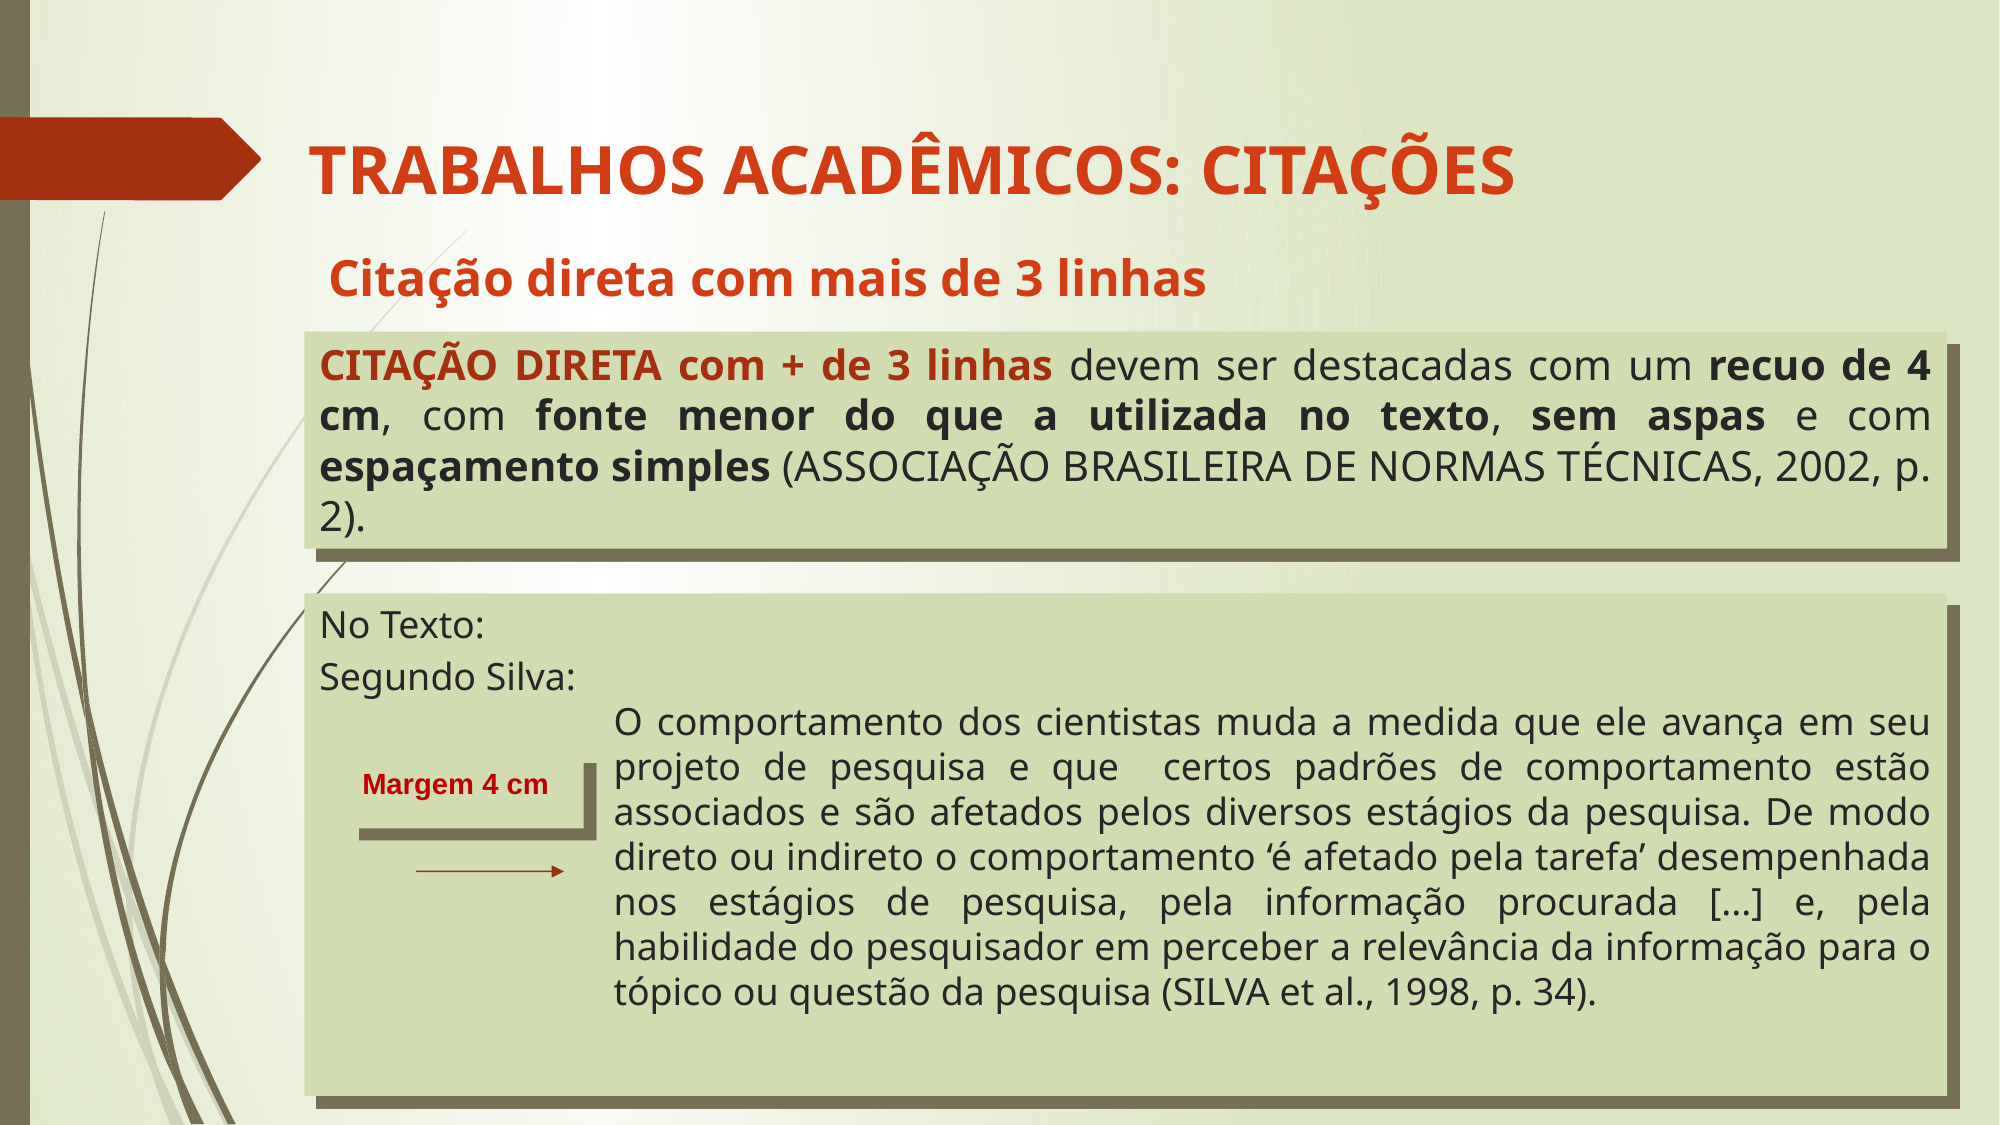

TRABALHOS ACADÊMICOS: CITAÇÕES
Citação direta com mais de 3 linhas
# CITAÇÃO DIRETA com + de 3 linhas devem ser destacadas com um recuo de 4 cm, com fonte menor do que a utilizada no texto, sem aspas e com espaçamento simples (ASSOCIAÇÃO BRASILEIRA DE NORMAS TÉCNICAS, 2002, p. 2).
No Texto:
Segundo Silva:
O comportamento dos cientistas muda a medida que ele avança em seu projeto de pesquisa e que certos padrões de comportamento estão associados e são afetados pelos diversos estágios da pesquisa. De modo direto ou indireto o comportamento ‘é afetado pela tarefa’ desempenhada nos estágios de pesquisa, pela informação procurada [...] e, pela habilidade do pesquisador em perceber a relevância da informação para o tópico ou questão da pesquisa (SILVA et al., 1998, p. 34).
Margem 4 cm